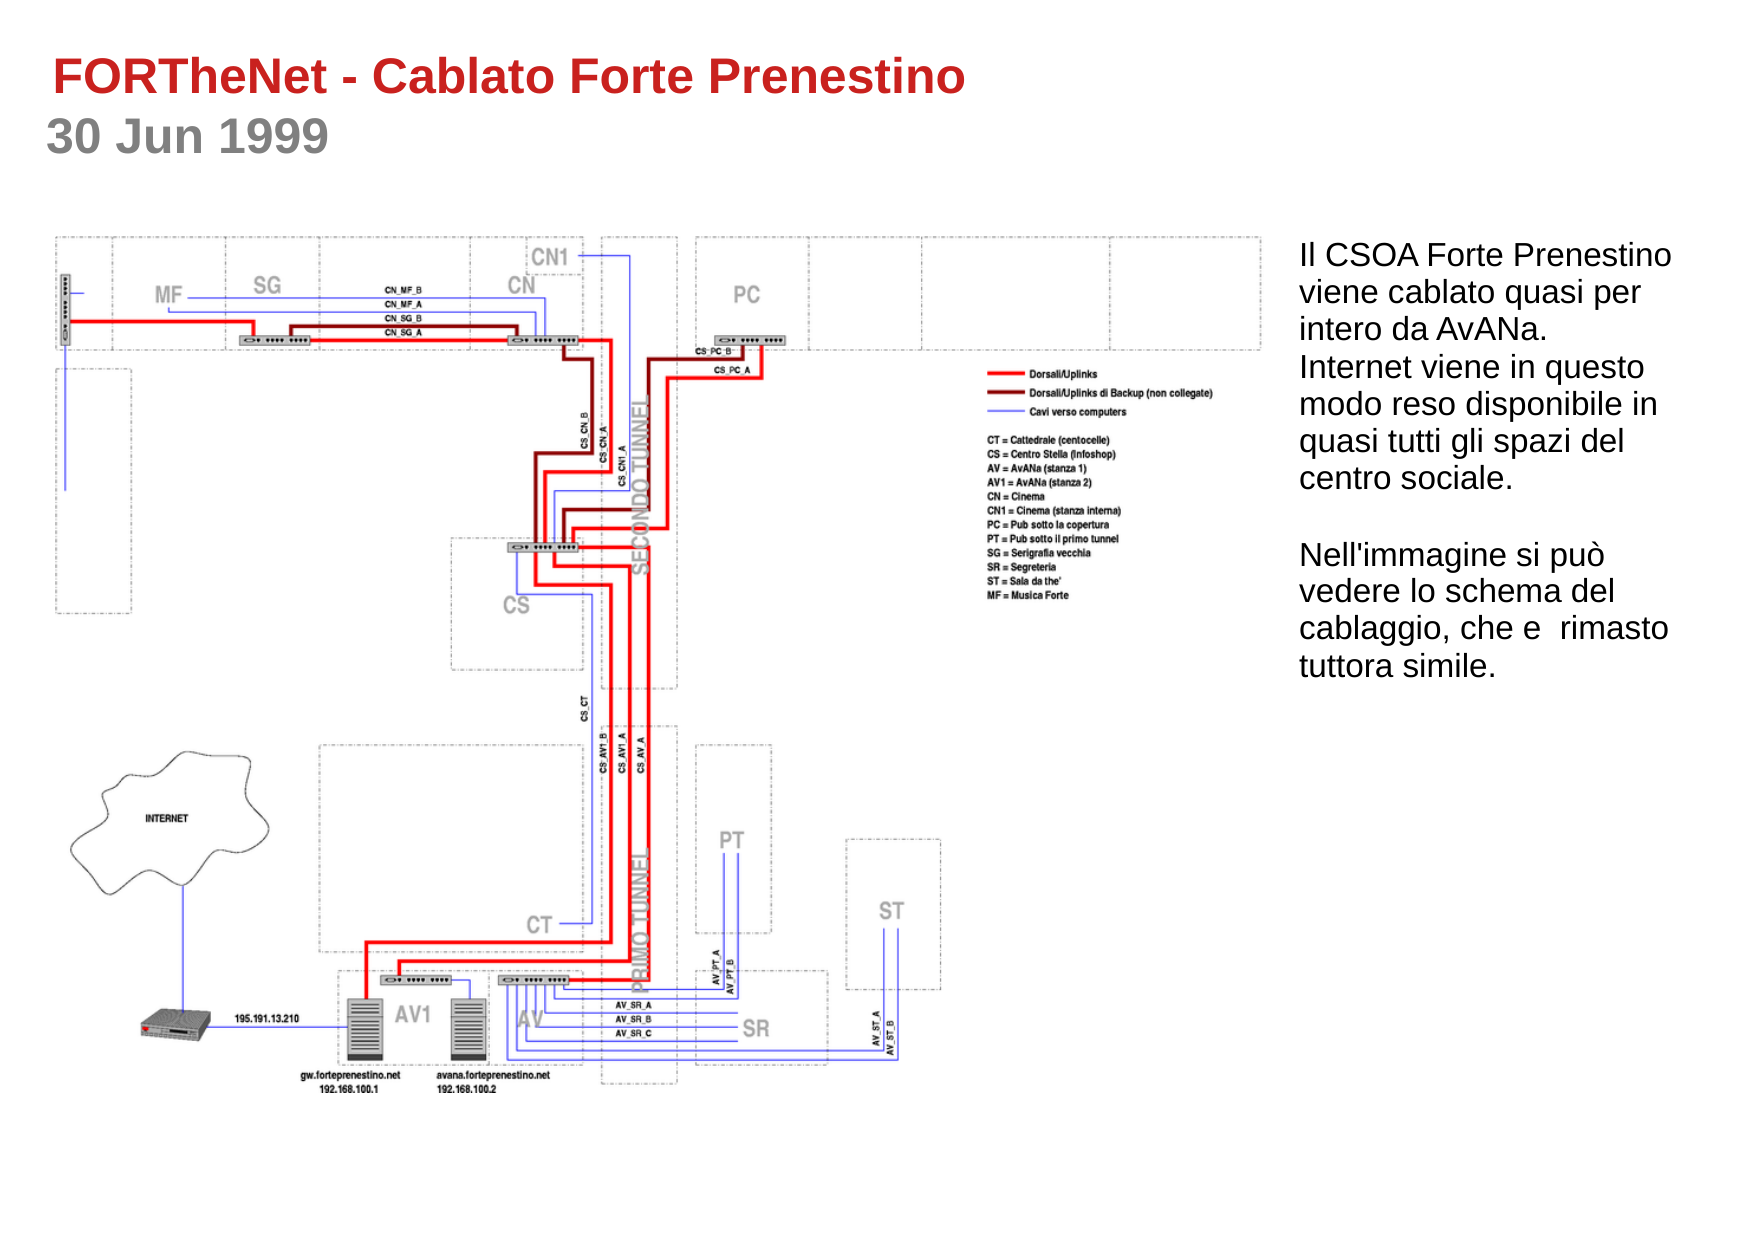

# FORTheNet - Cablato Forte Prenestino
30 Jun 1999
Il CSOA Forte Prenestino viene cablato quasi per intero da AvANa.
Internet viene in questo modo reso disponibile in quasi tutti gli spazi del centro sociale.
Nell'immagine si può vedere lo schema del cablaggio, che e rimasto tuttora simile.